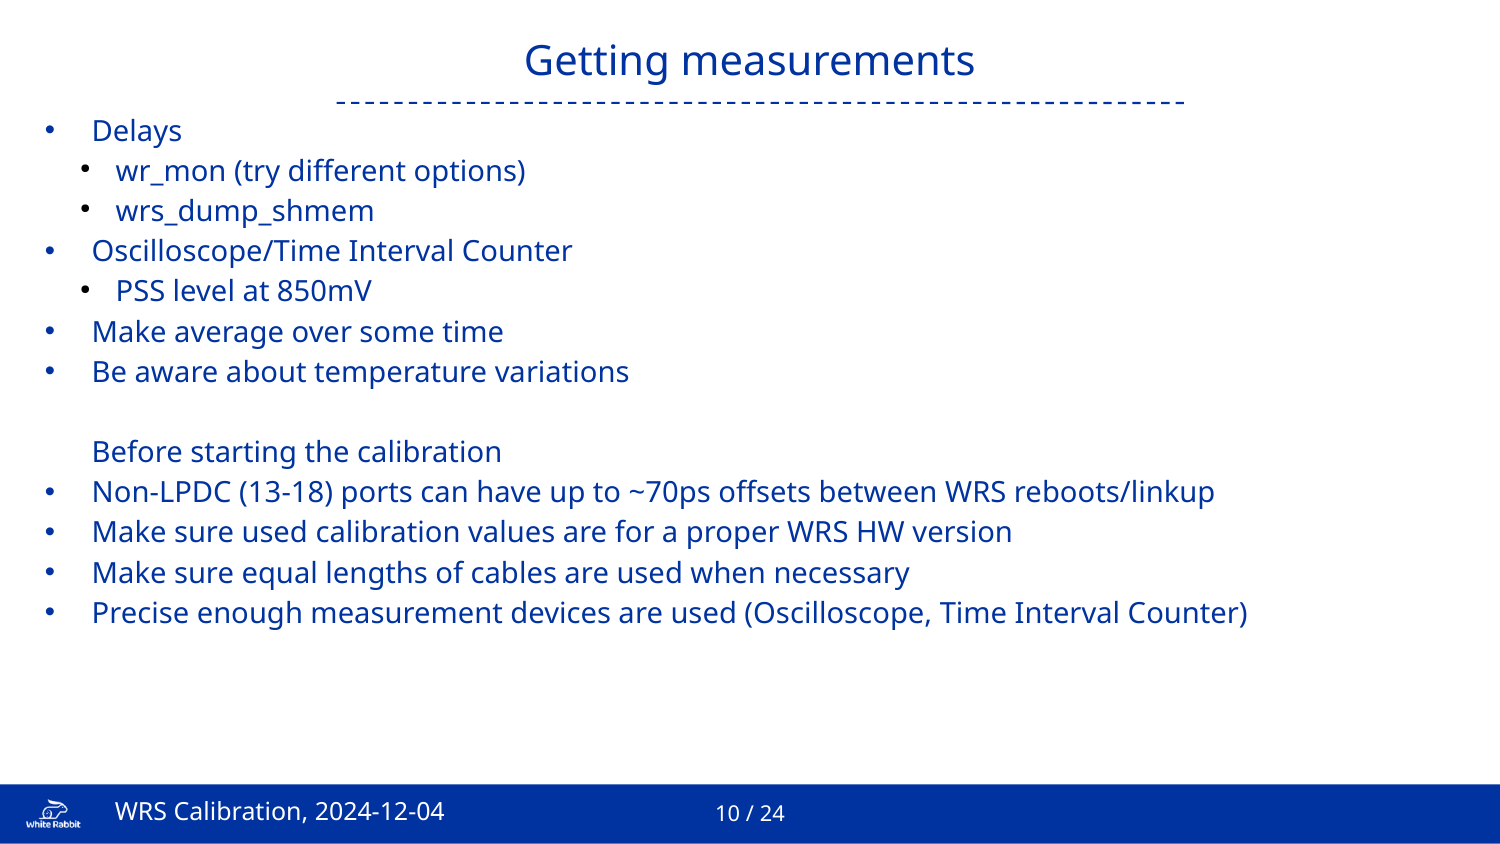

# Getting measurements
Delays
wr_mon (try different options)
wrs_dump_shmem
Oscilloscope/Time Interval Counter
PSS level at 850mV
Make average over some time
Be aware about temperature variations
Before starting the calibration
Non-LPDC (13-18) ports can have up to ~70ps offsets between WRS reboots/linkup
Make sure used calibration values are for a proper WRS HW version
Make sure equal lengths of cables are used when necessary
Precise enough measurement devices are used (Oscilloscope, Time Interval Counter)
WRS Calibration, 2024-12-04